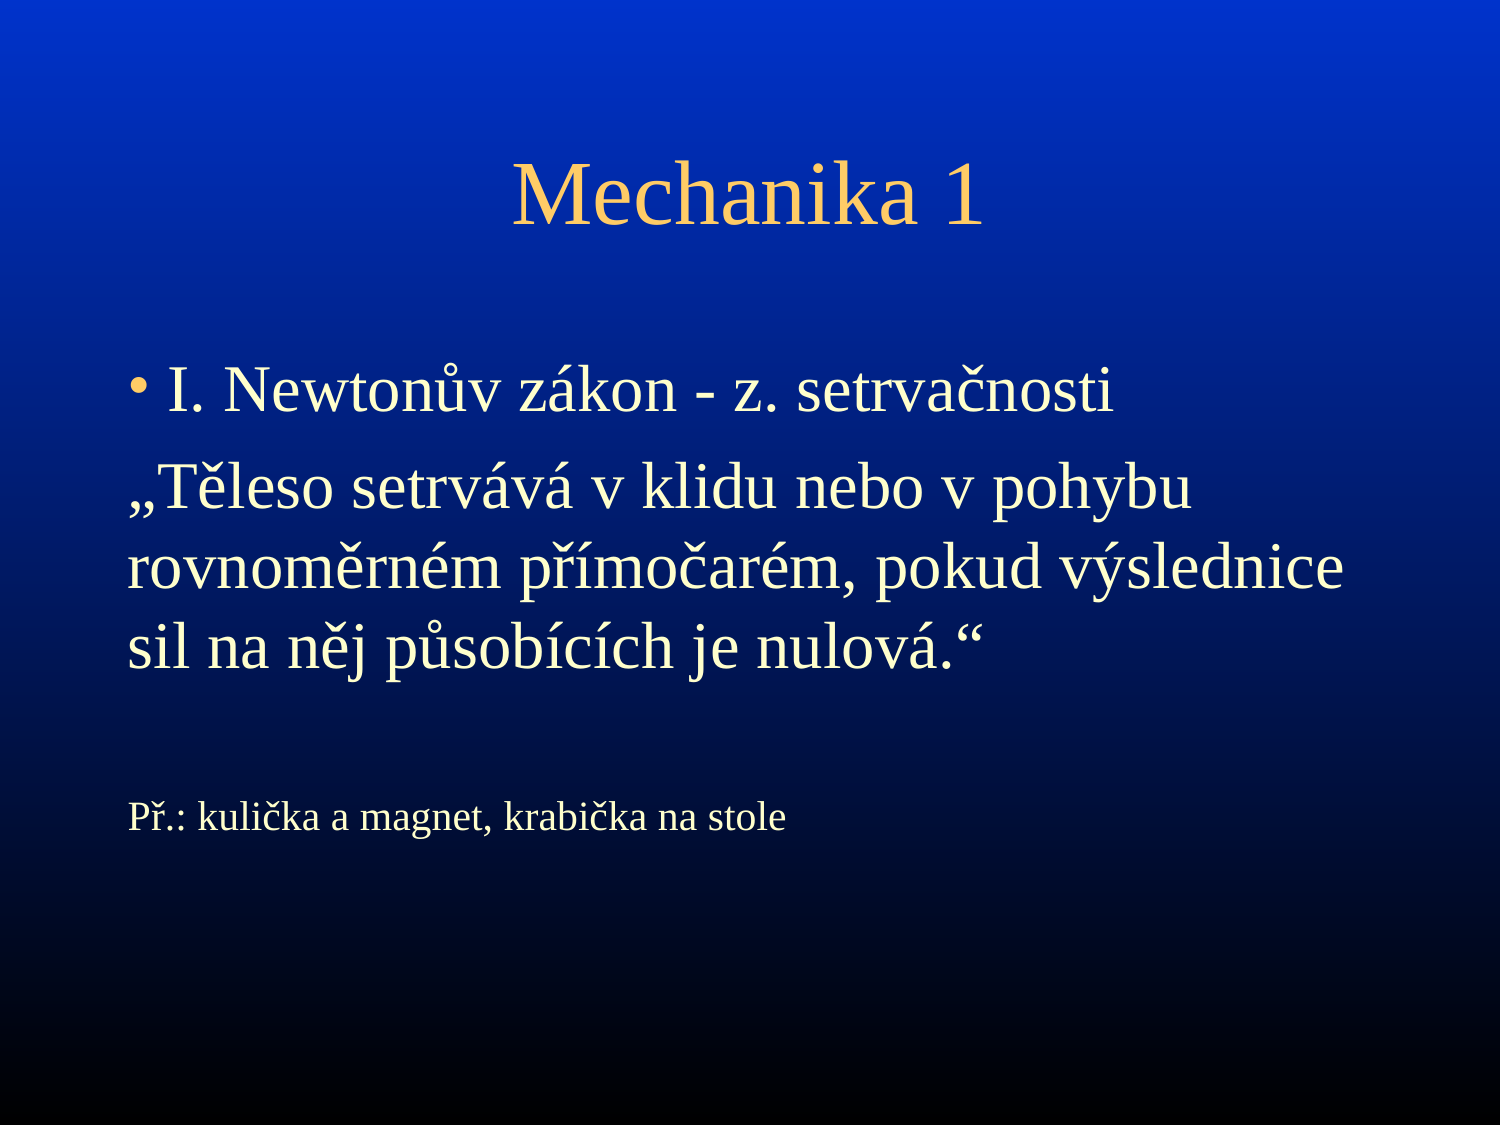

# Mechanika 1
 I. Newtonův zákon - z. setrvačnosti
„Těleso setrvává v klidu nebo v pohybu rovnoměrném přímočarém, pokud výslednice sil na něj působících je nulová.“
Př.: kulička a magnet, krabička na stole
2